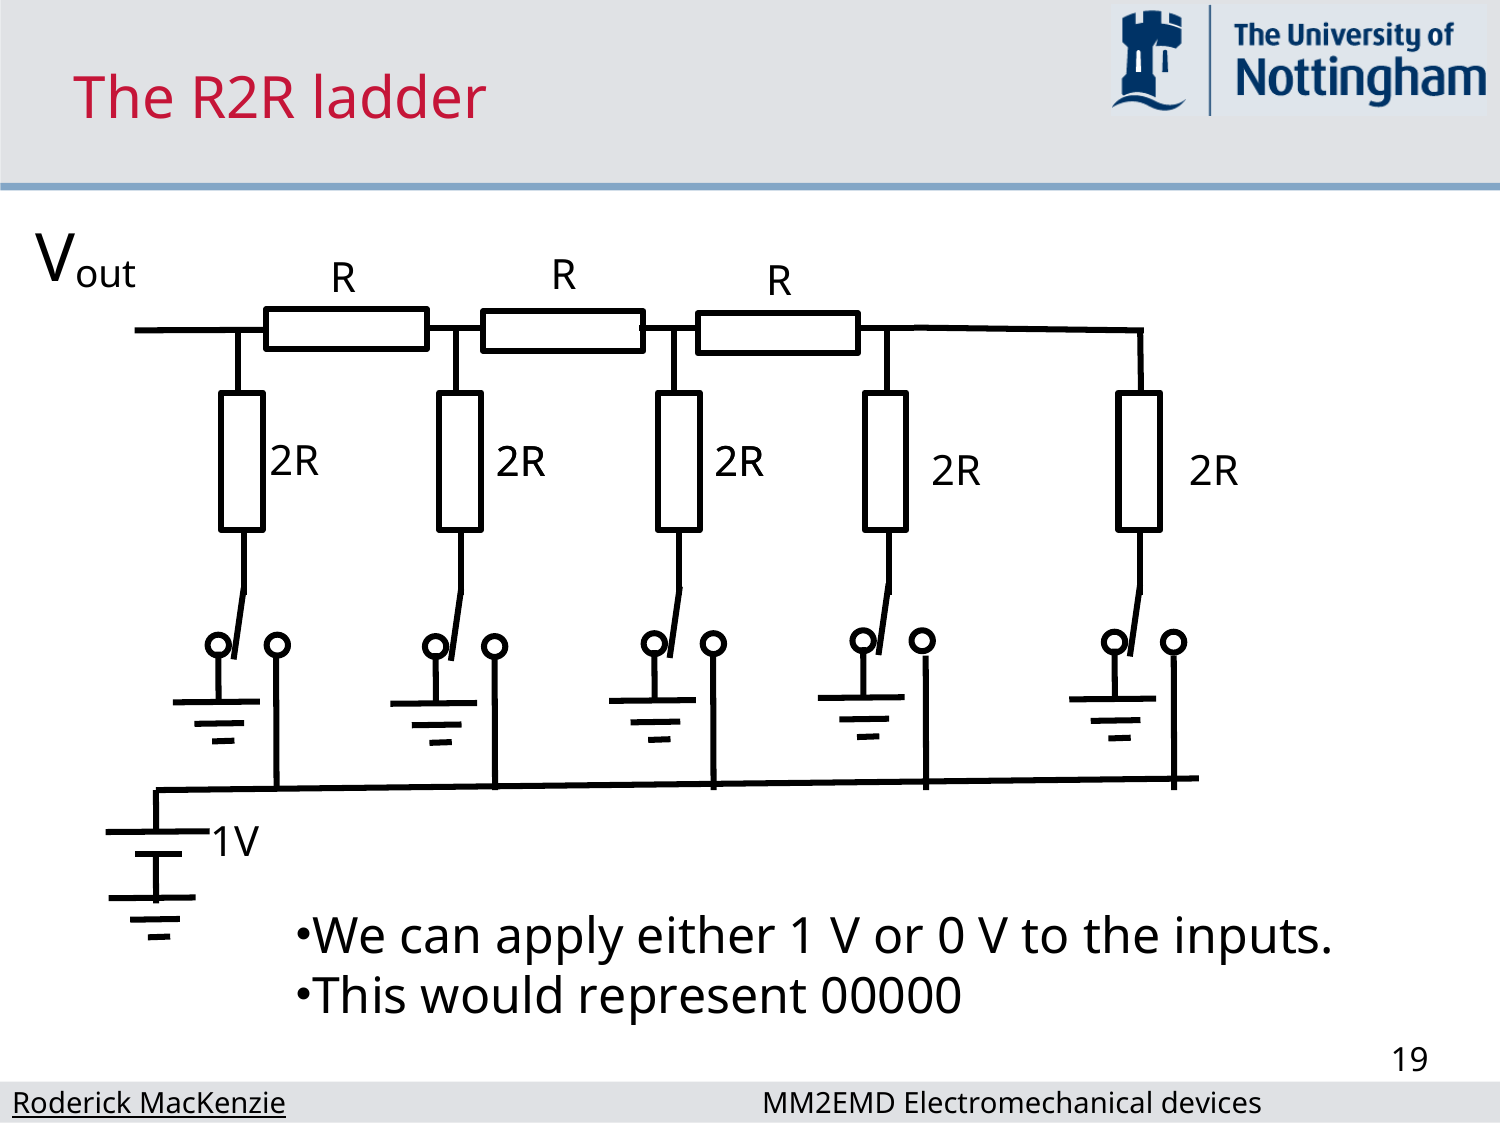

# The R2R ladder
Vout
R
R
R
2R
2R
2R
2R
2R
2R
2R
1V
We can apply either 1 V or 0 V to the inputs.
This would represent 00000